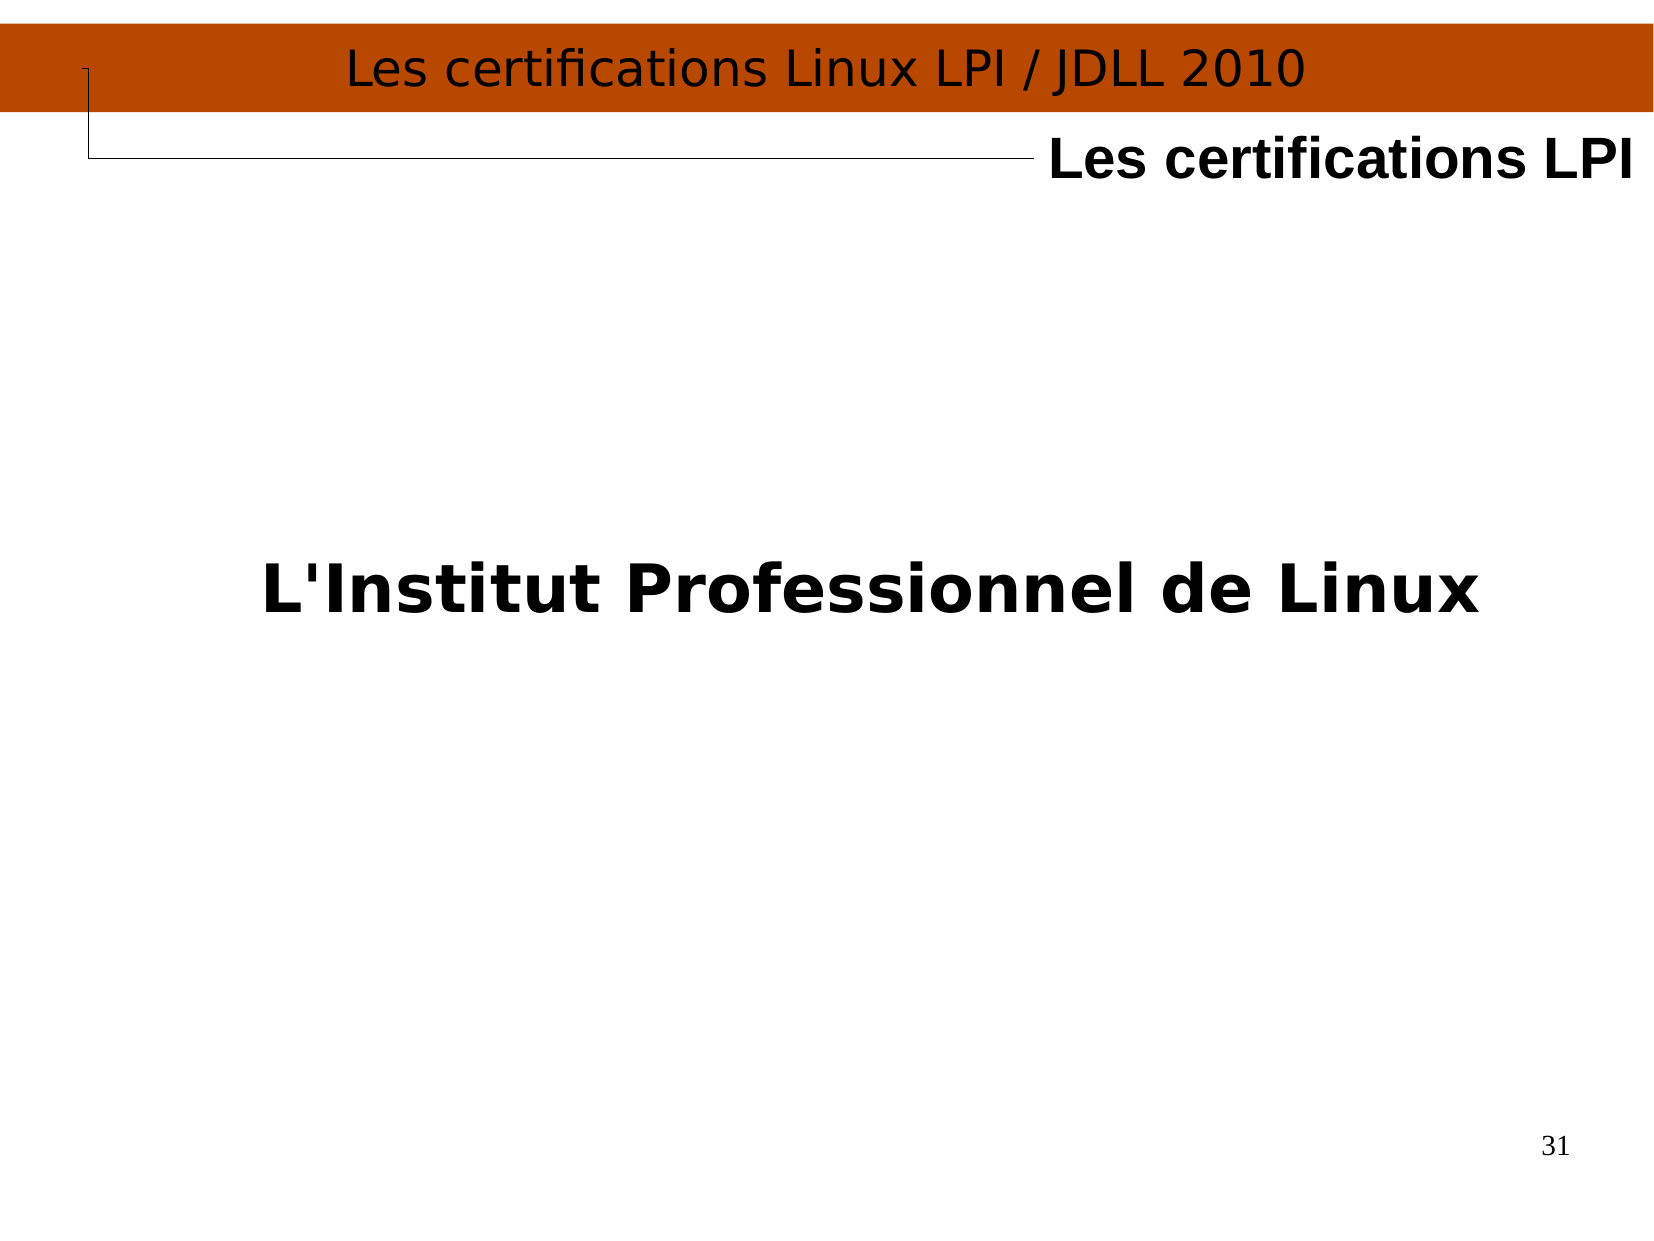

# Les certifications Linux LPI / JDLL 2010
Les certifications LPI
L'Institut Professionnel de Linux
31